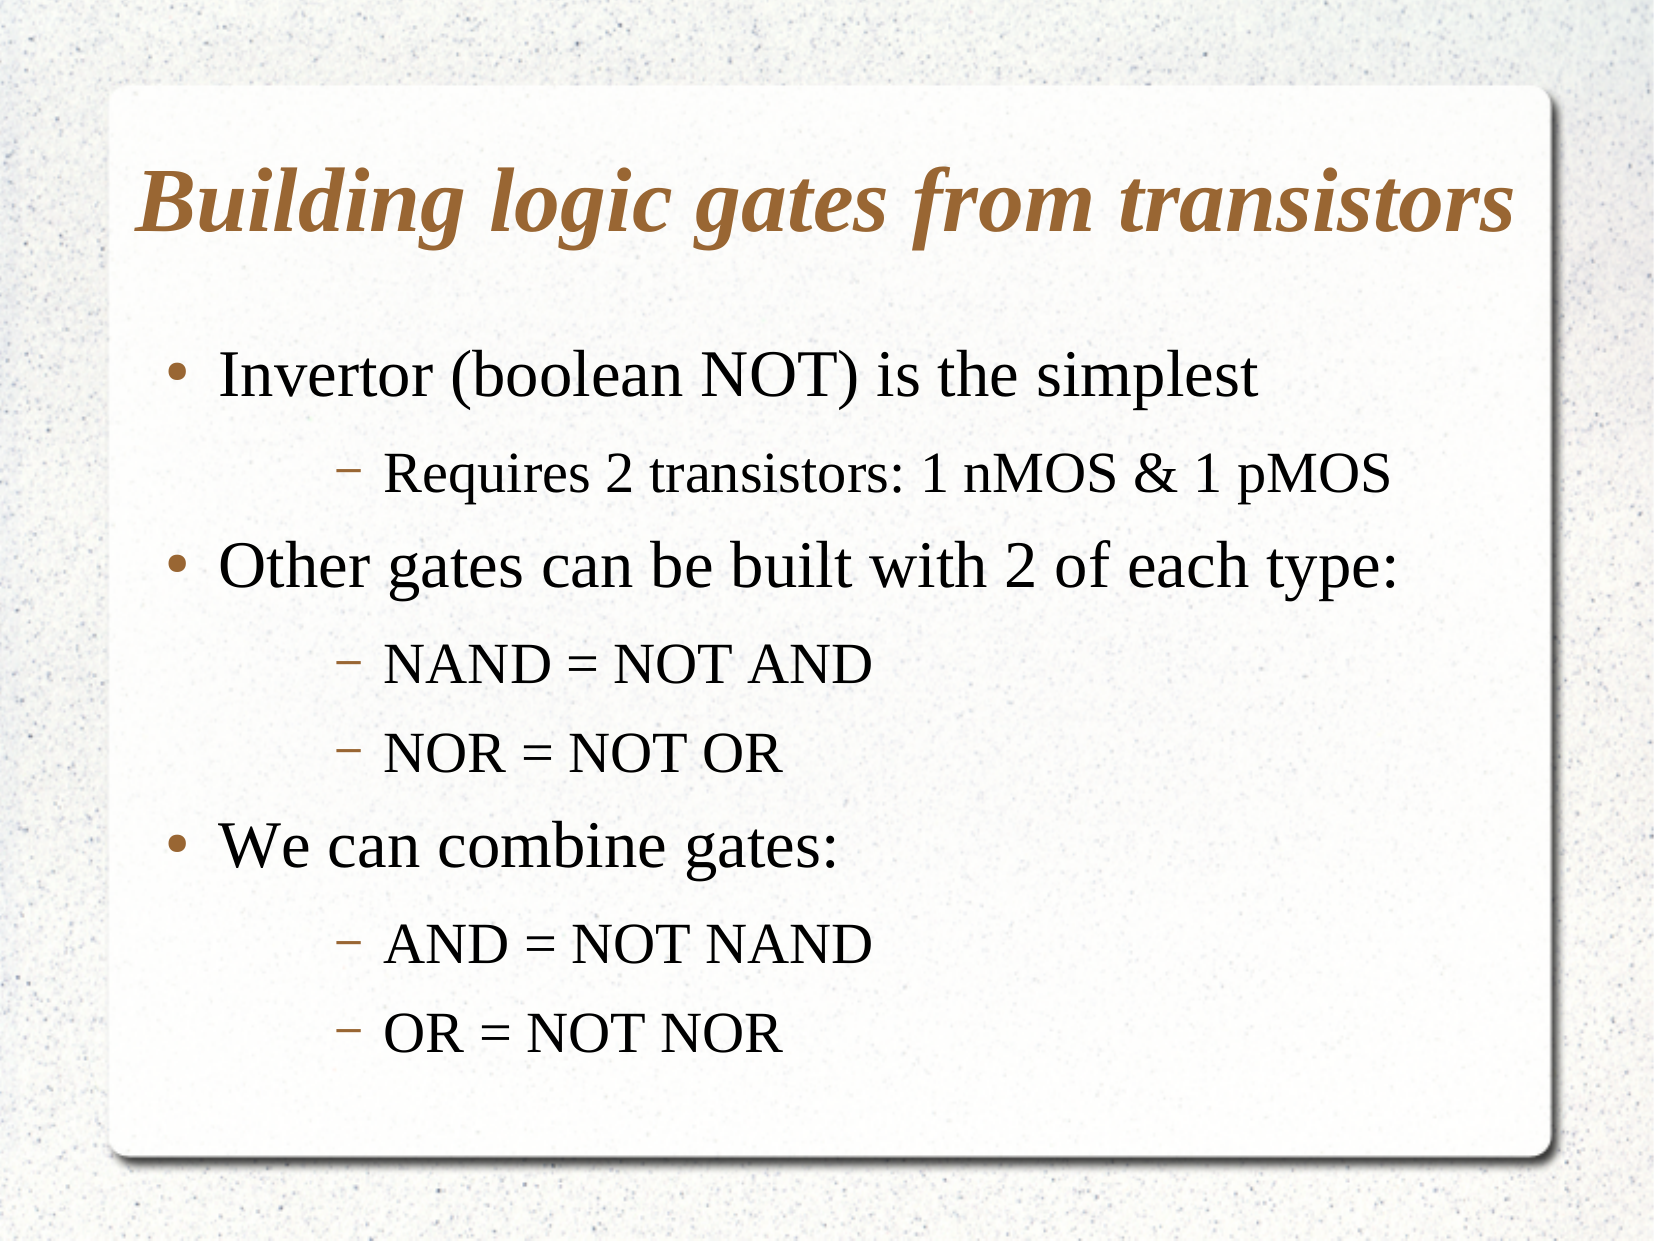

# Building logic gates from transistors
Invertor (boolean NOT) is the simplest
Requires 2 transistors: 1 nMOS & 1 pMOS
Other gates can be built with 2 of each type:
NAND = NOT AND
NOR = NOT OR
We can combine gates:
AND = NOT NAND
OR = NOT NOR